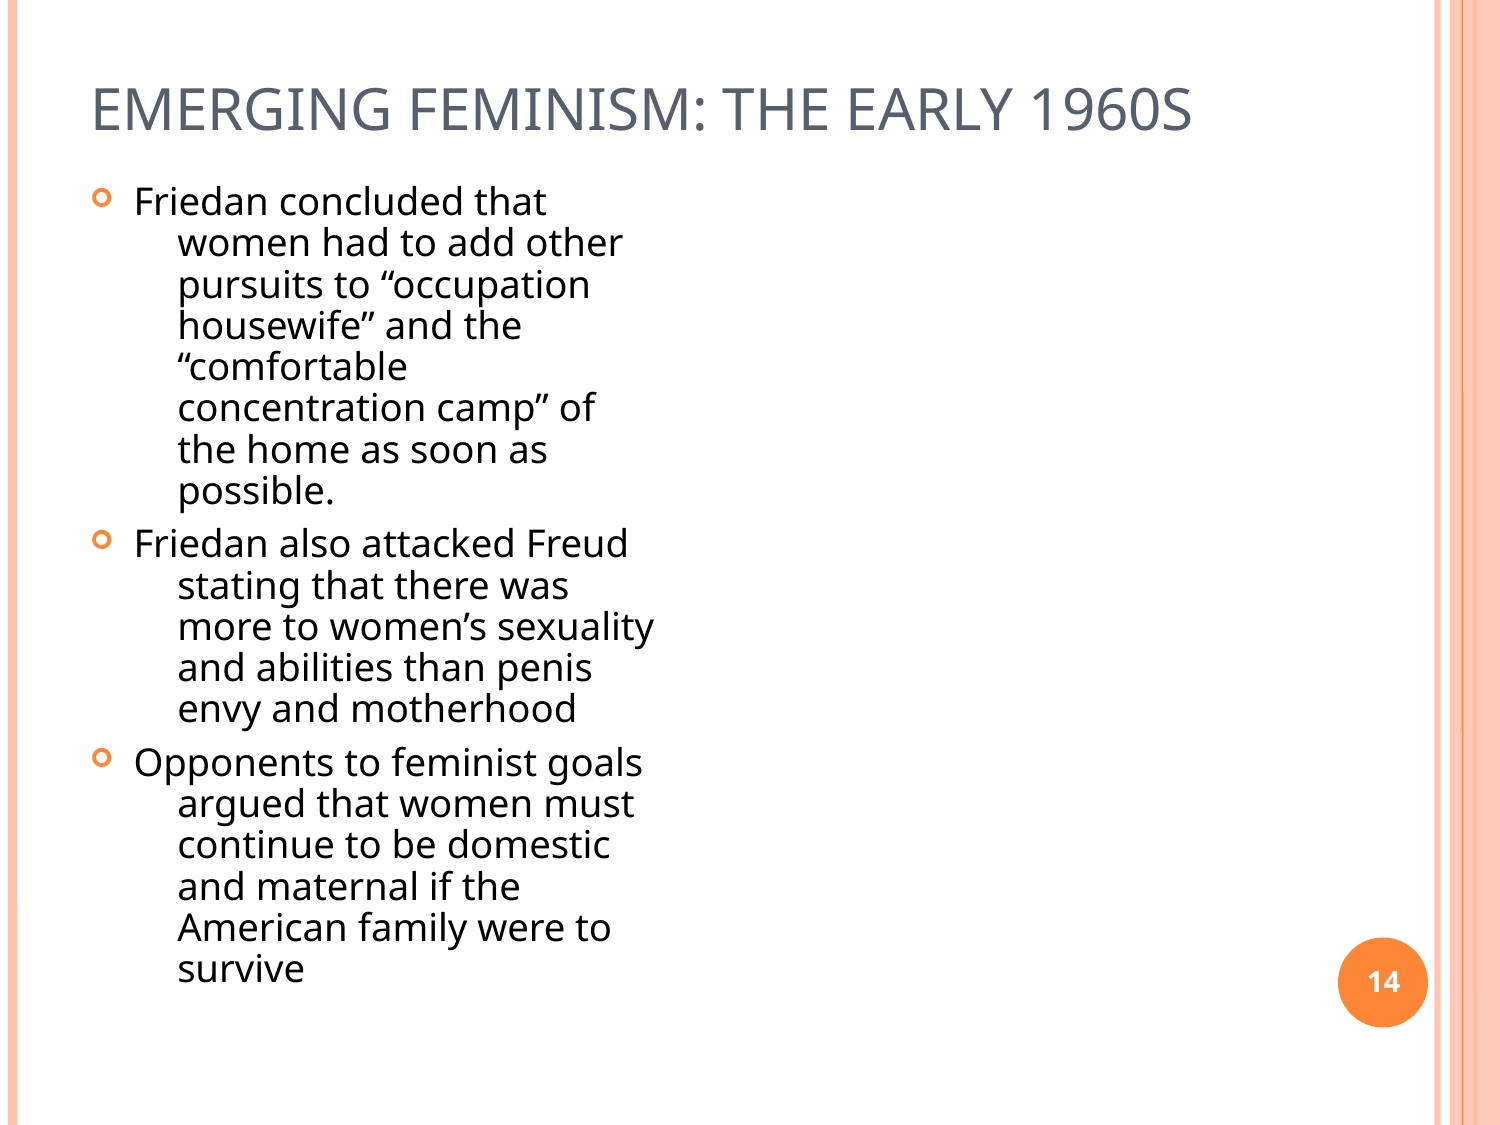

# Emerging Feminism: The Early 1960s
Friedan concluded that women had to add other pursuits to “occupation housewife” and the “comfortable concentration camp” of the home as soon as possible.
Friedan also attacked Freud stating that there was more to women’s sexuality and abilities than penis envy and motherhood
Opponents to feminist goals argued that women must continue to be domestic and maternal if the American family were to survive